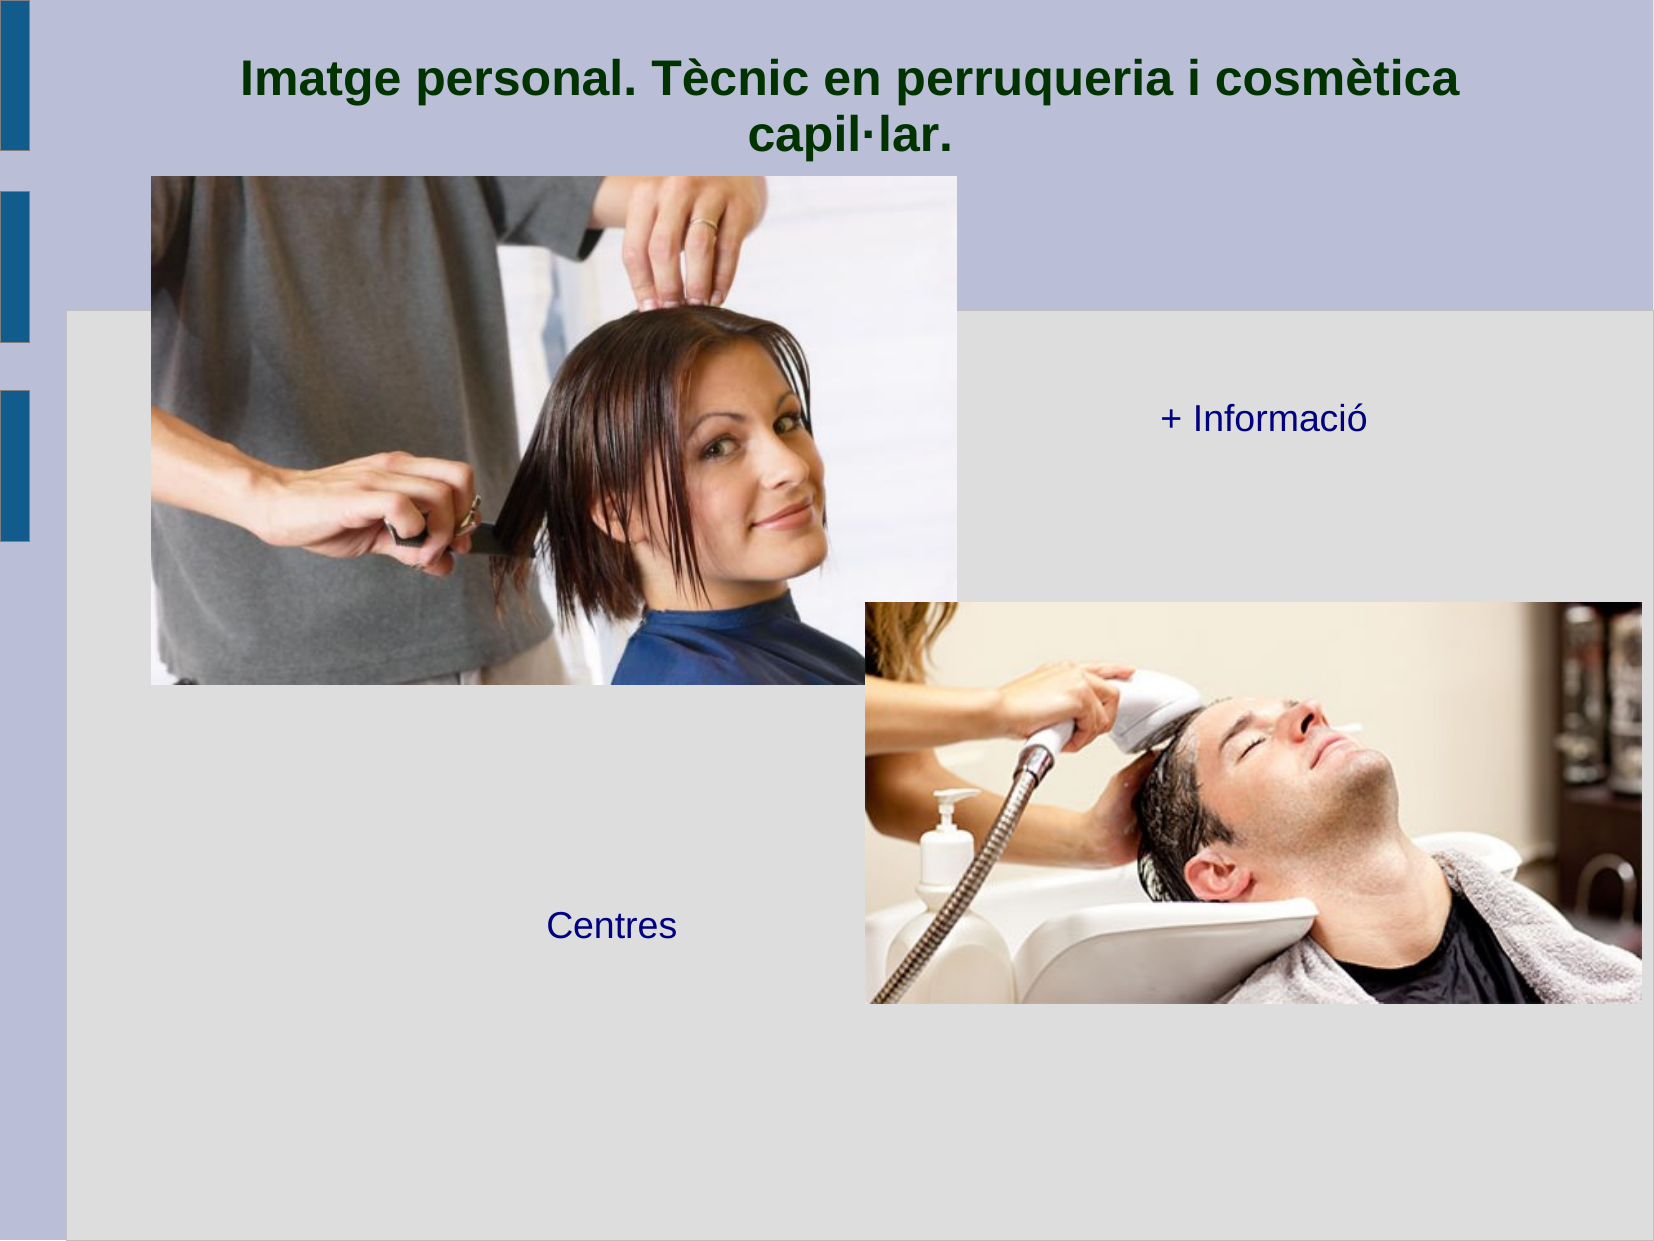

# Imatge personal. Tècnic en perruqueria i cosmètica capil·lar.
+ Informació
Centres